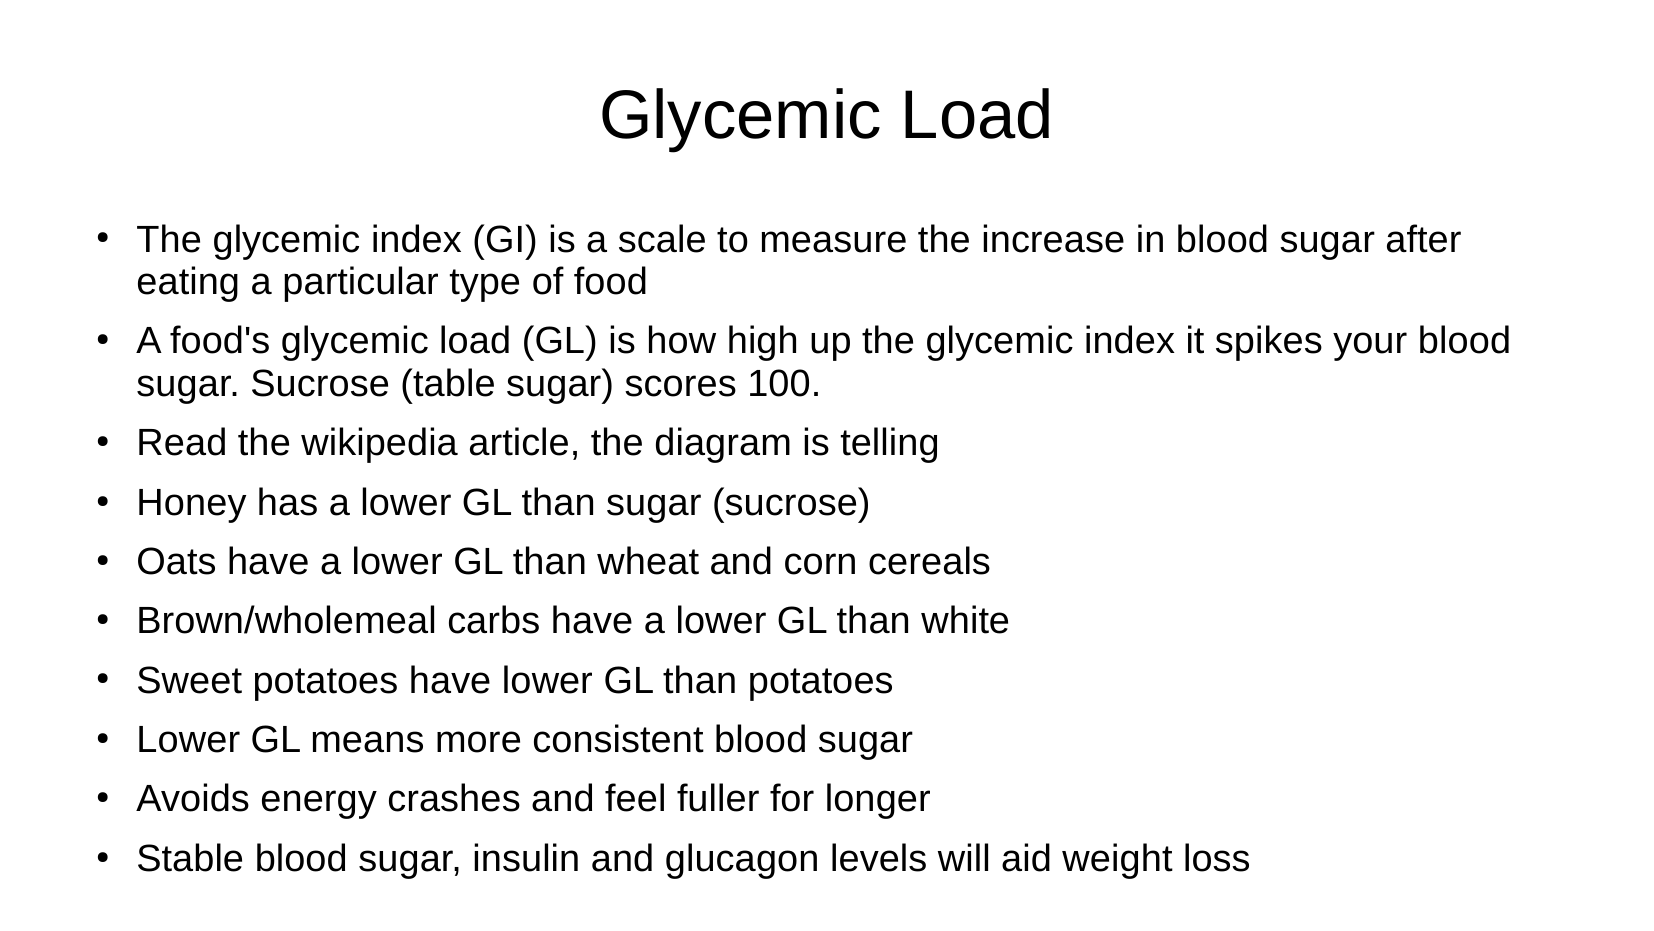

# Glycemic Load
The glycemic index (GI) is a scale to measure the increase in blood sugar after eating a particular type of food
A food's glycemic load (GL) is how high up the glycemic index it spikes your blood sugar. Sucrose (table sugar) scores 100.
Read the wikipedia article, the diagram is telling
Honey has a lower GL than sugar (sucrose)
Oats have a lower GL than wheat and corn cereals
Brown/wholemeal carbs have a lower GL than white
Sweet potatoes have lower GL than potatoes
Lower GL means more consistent blood sugar
Avoids energy crashes and feel fuller for longer
Stable blood sugar, insulin and glucagon levels will aid weight loss